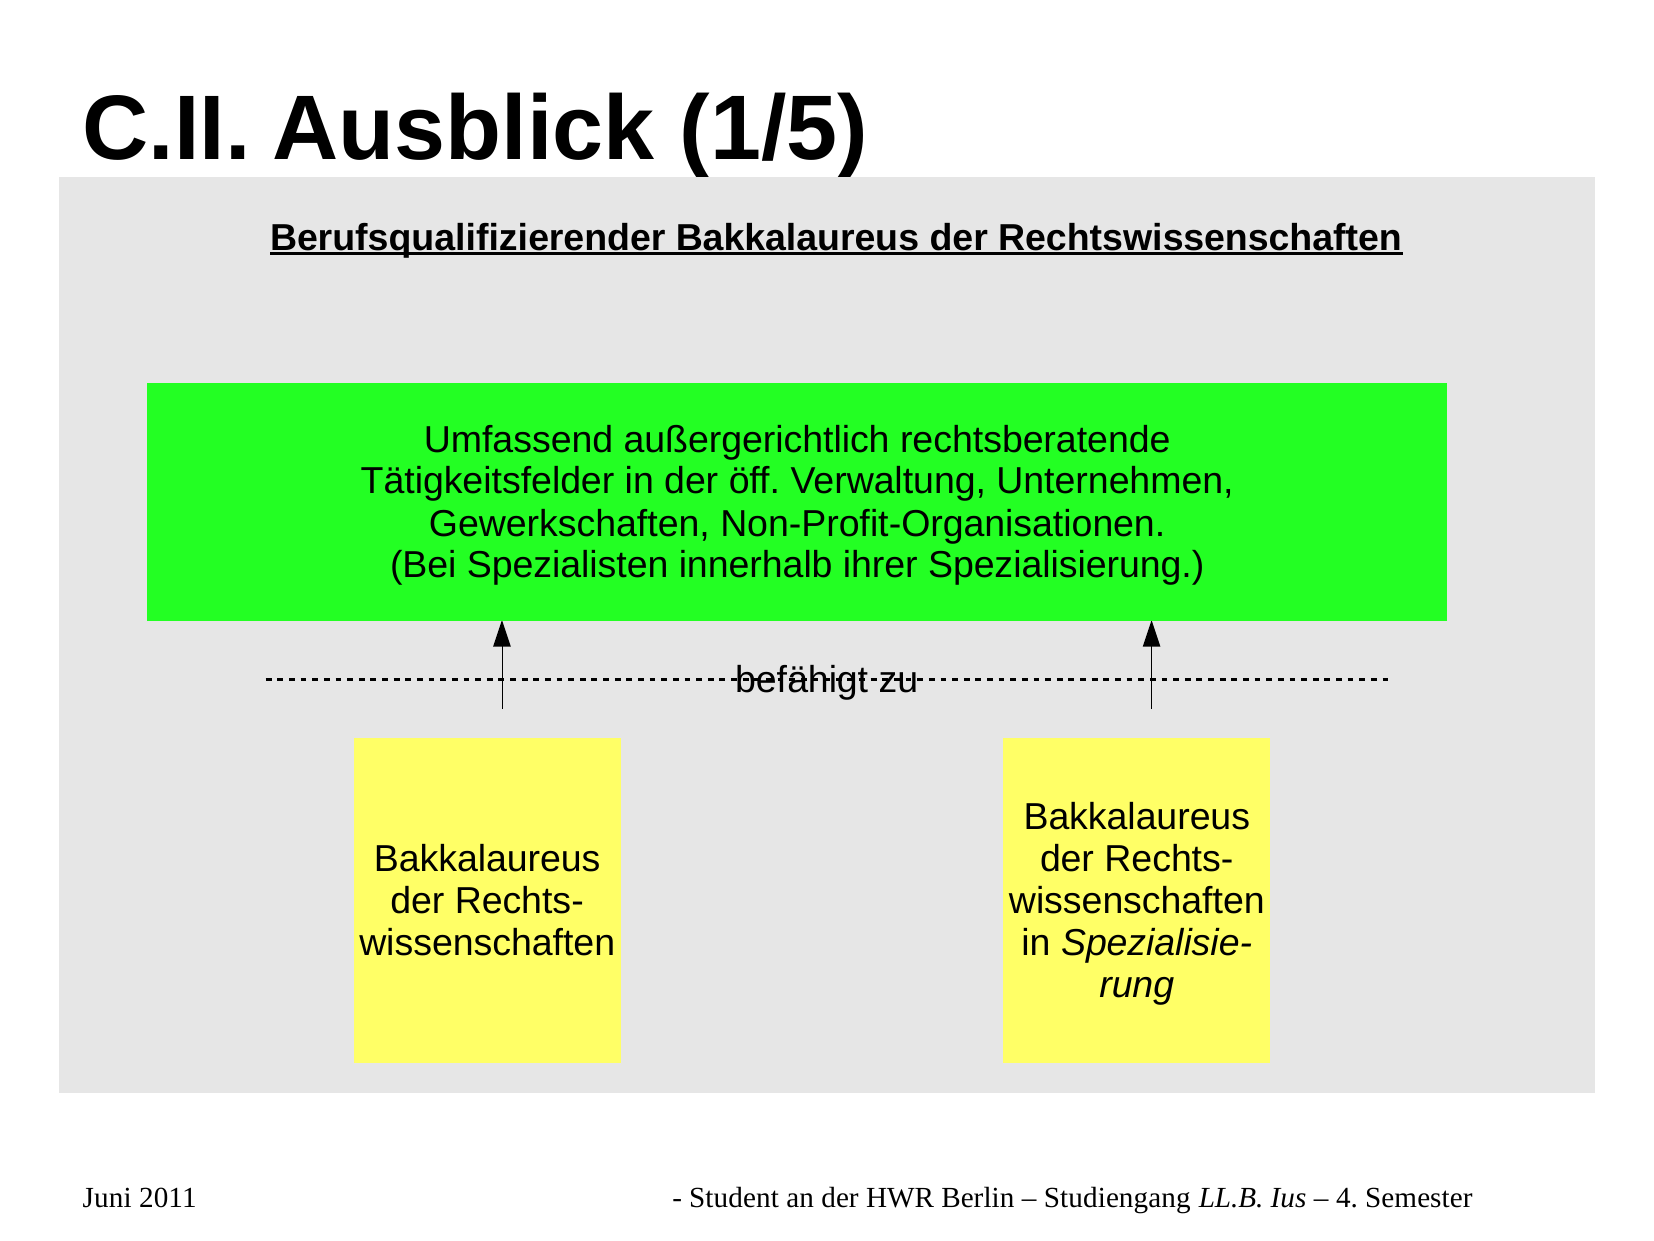

# C.II. Ausblick (1/5)
Berufsqualifizierender Bakkalaureus der Rechtswissenschaften
Umfassend außergerichtlich rechtsberatende
Tätigkeitsfelder in der öff. Verwaltung, Unternehmen,
Gewerkschaften, Non-Profit-Organisationen.
(Bei Spezialisten innerhalb ihrer Spezialisierung.)
befähigt zu
Bakkalaureus
der Rechts-
wissenschaften
Bakkalaureus
der Rechts-
wissenschaften
in Spezialisie-
rung